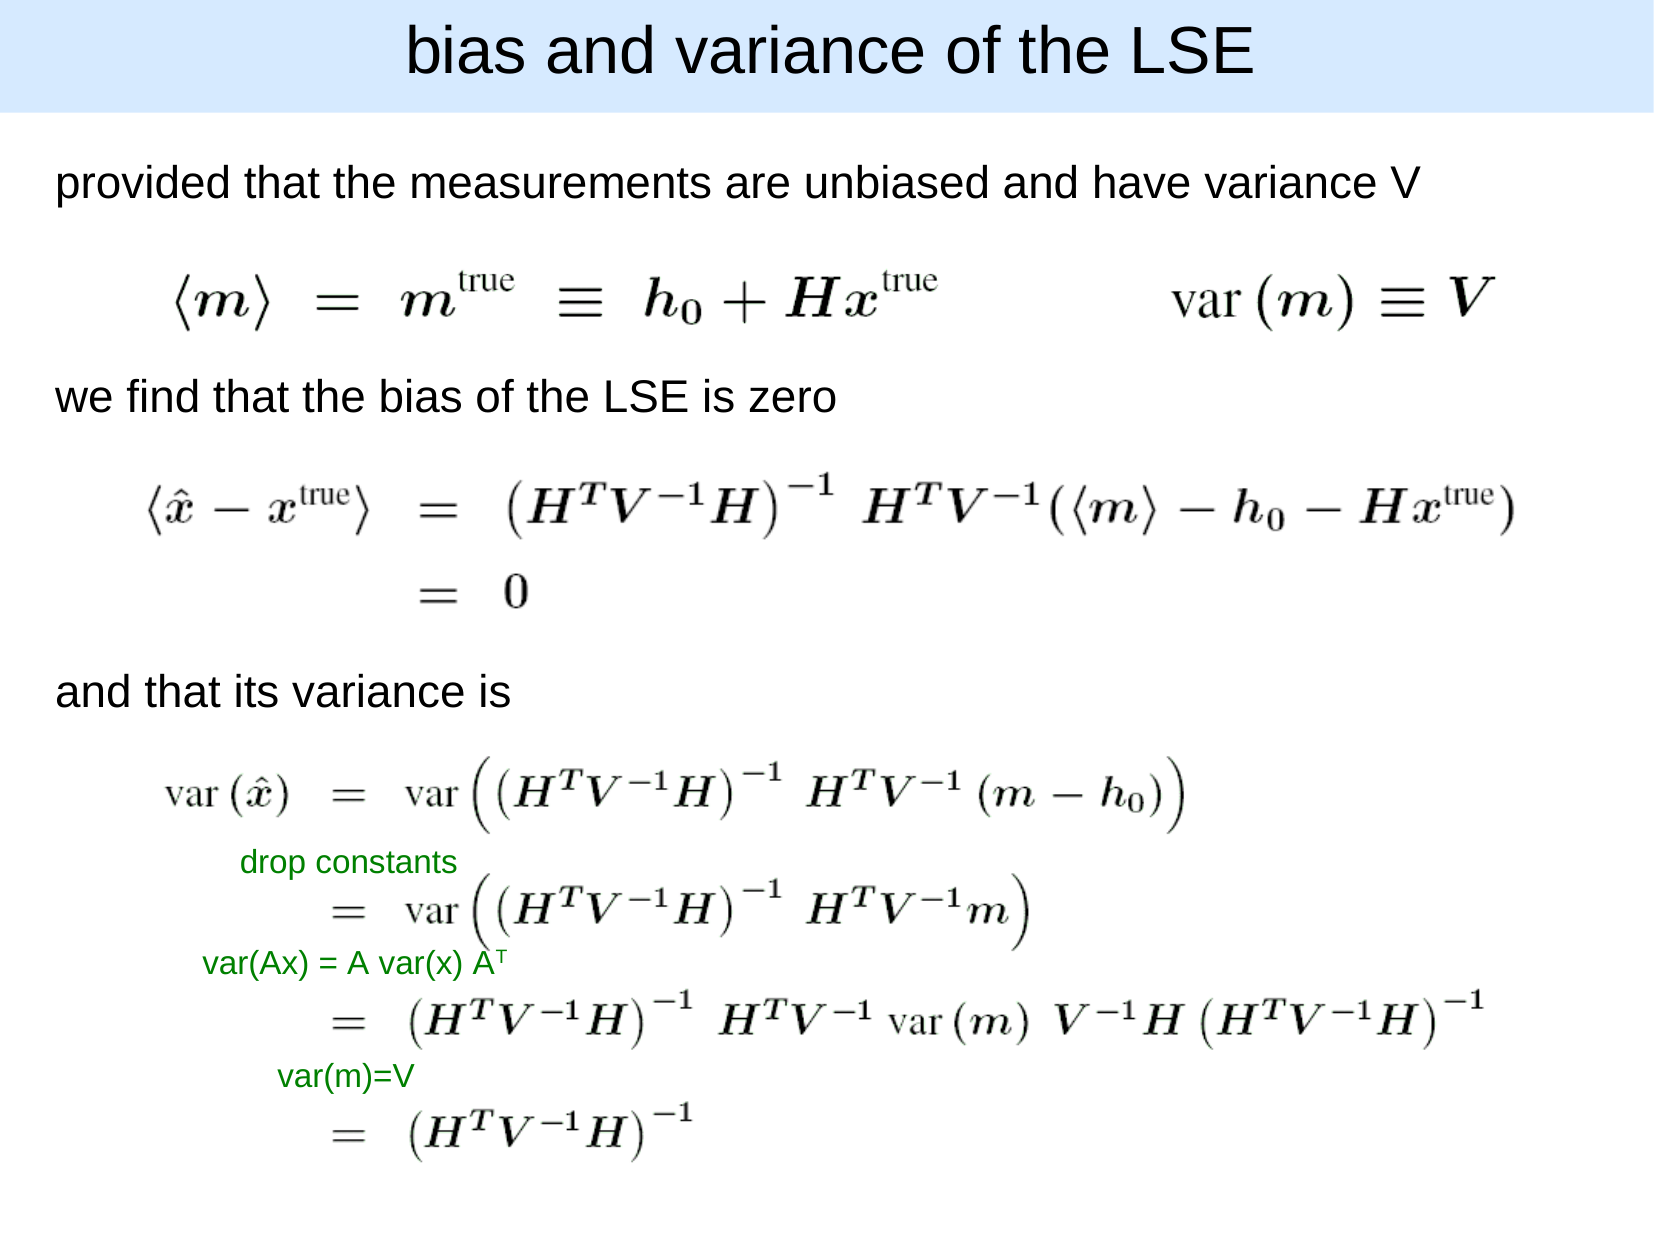

# bias and variance of the LSE
provided that the measurements are unbiased and have variance V
we find that the bias of the LSE is zero
and that its variance is
drop constants
var(Ax) = A var(x) AT
var(m)=V